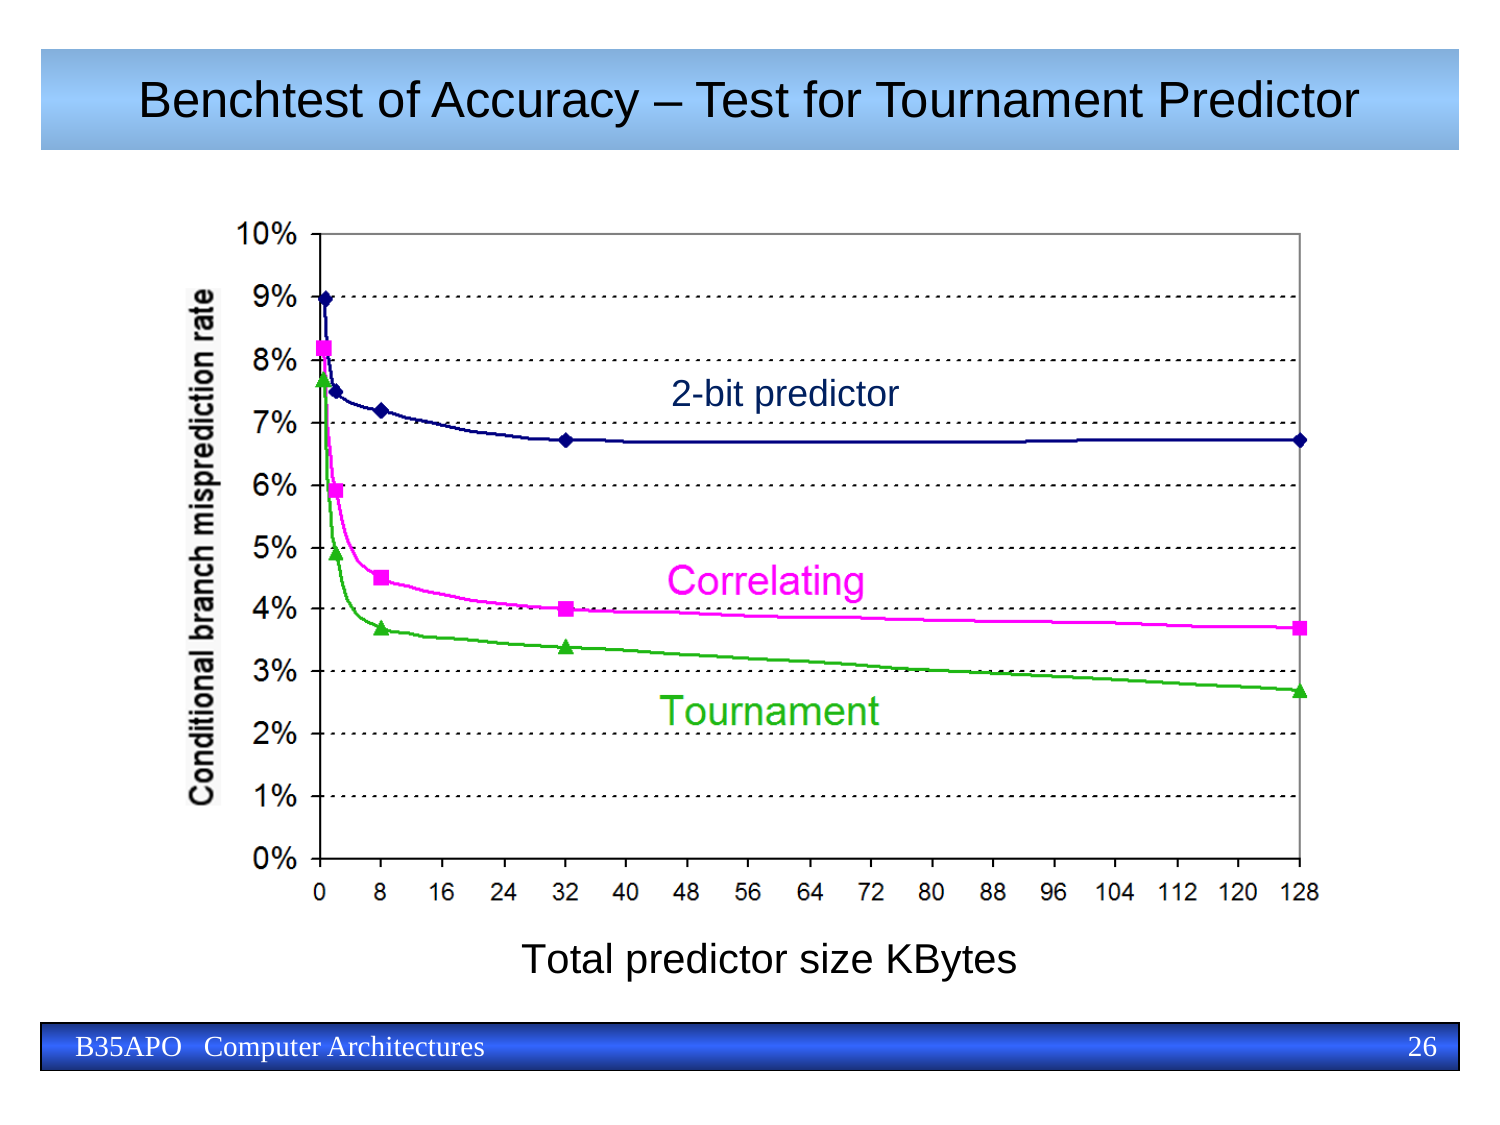

# Benchtest of Accuracy – Test for Tournament Predictor
2-bit predictor
Total predictor size KBytes
B35APO Computer Architectures
26